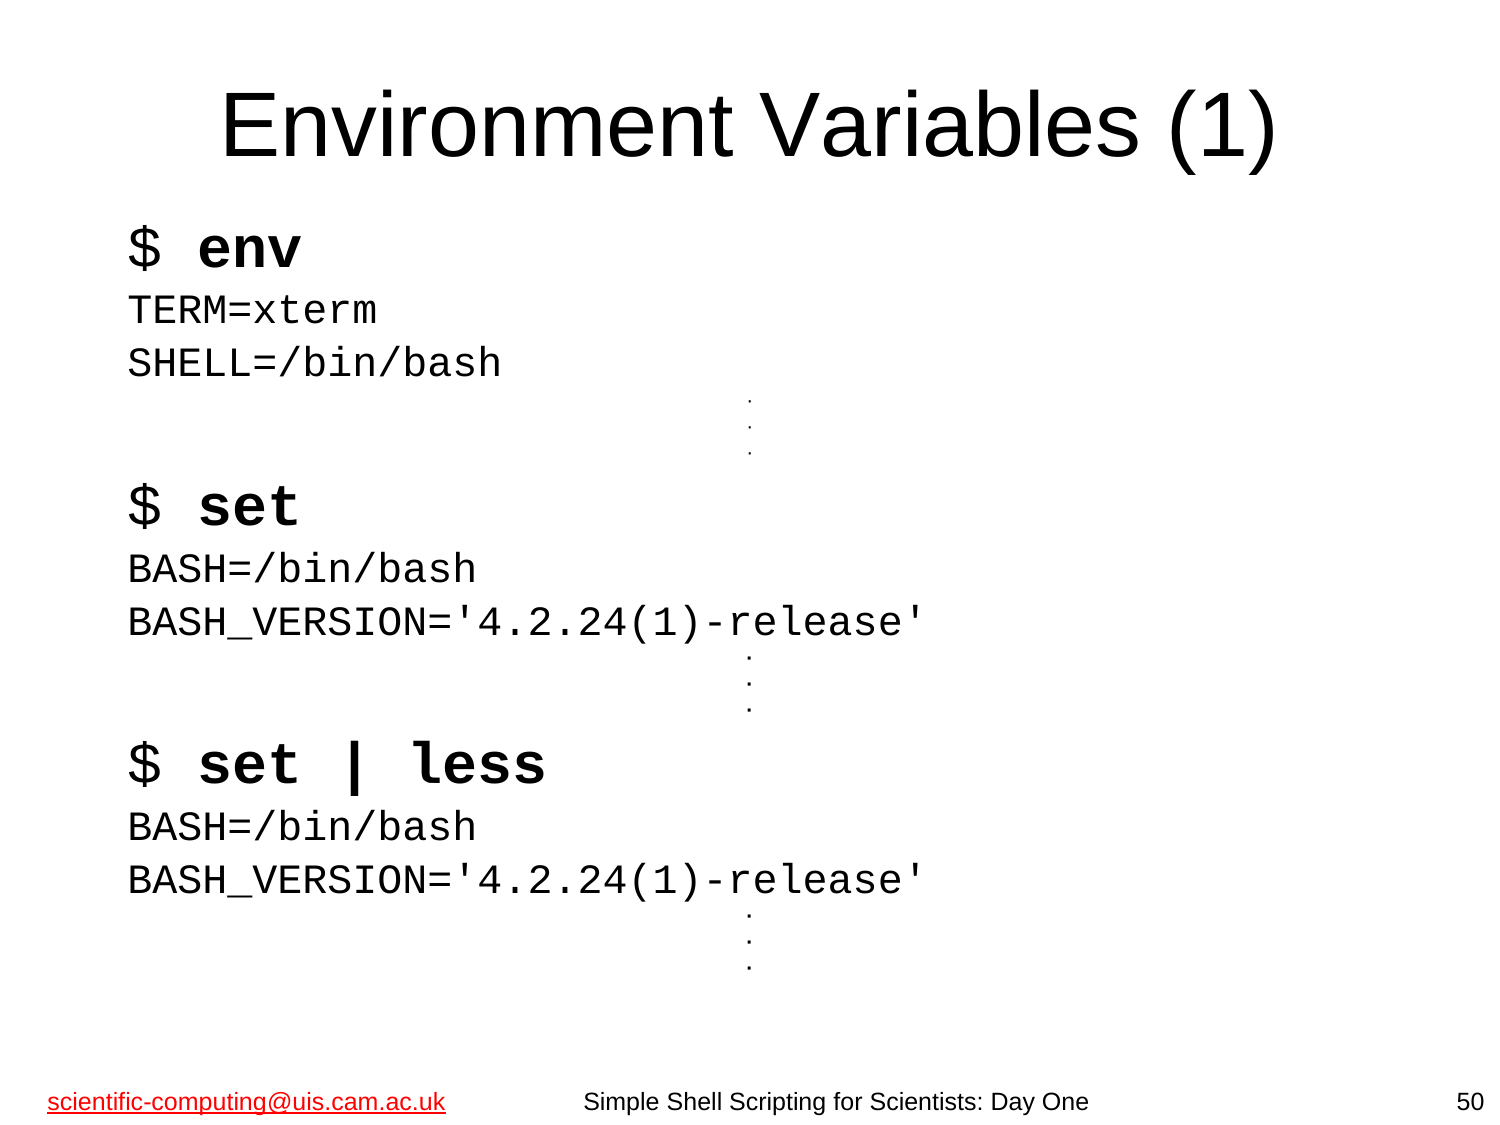

# Environment Variables (1)
$ env
TERM=xterm
SHELL=/bin/bash
·
·
·
$ set
BASH=/bin/bash
BASH_VERSION='4.2.24(1)-release'
·
·
·
$ set | less
BASH=/bin/bash
BASH_VERSION='4.2.24(1)-release'
·
·
·
escience-support@ucs.cam.ac.uk	Simple Shell Scripting for Scientists: Day One
50